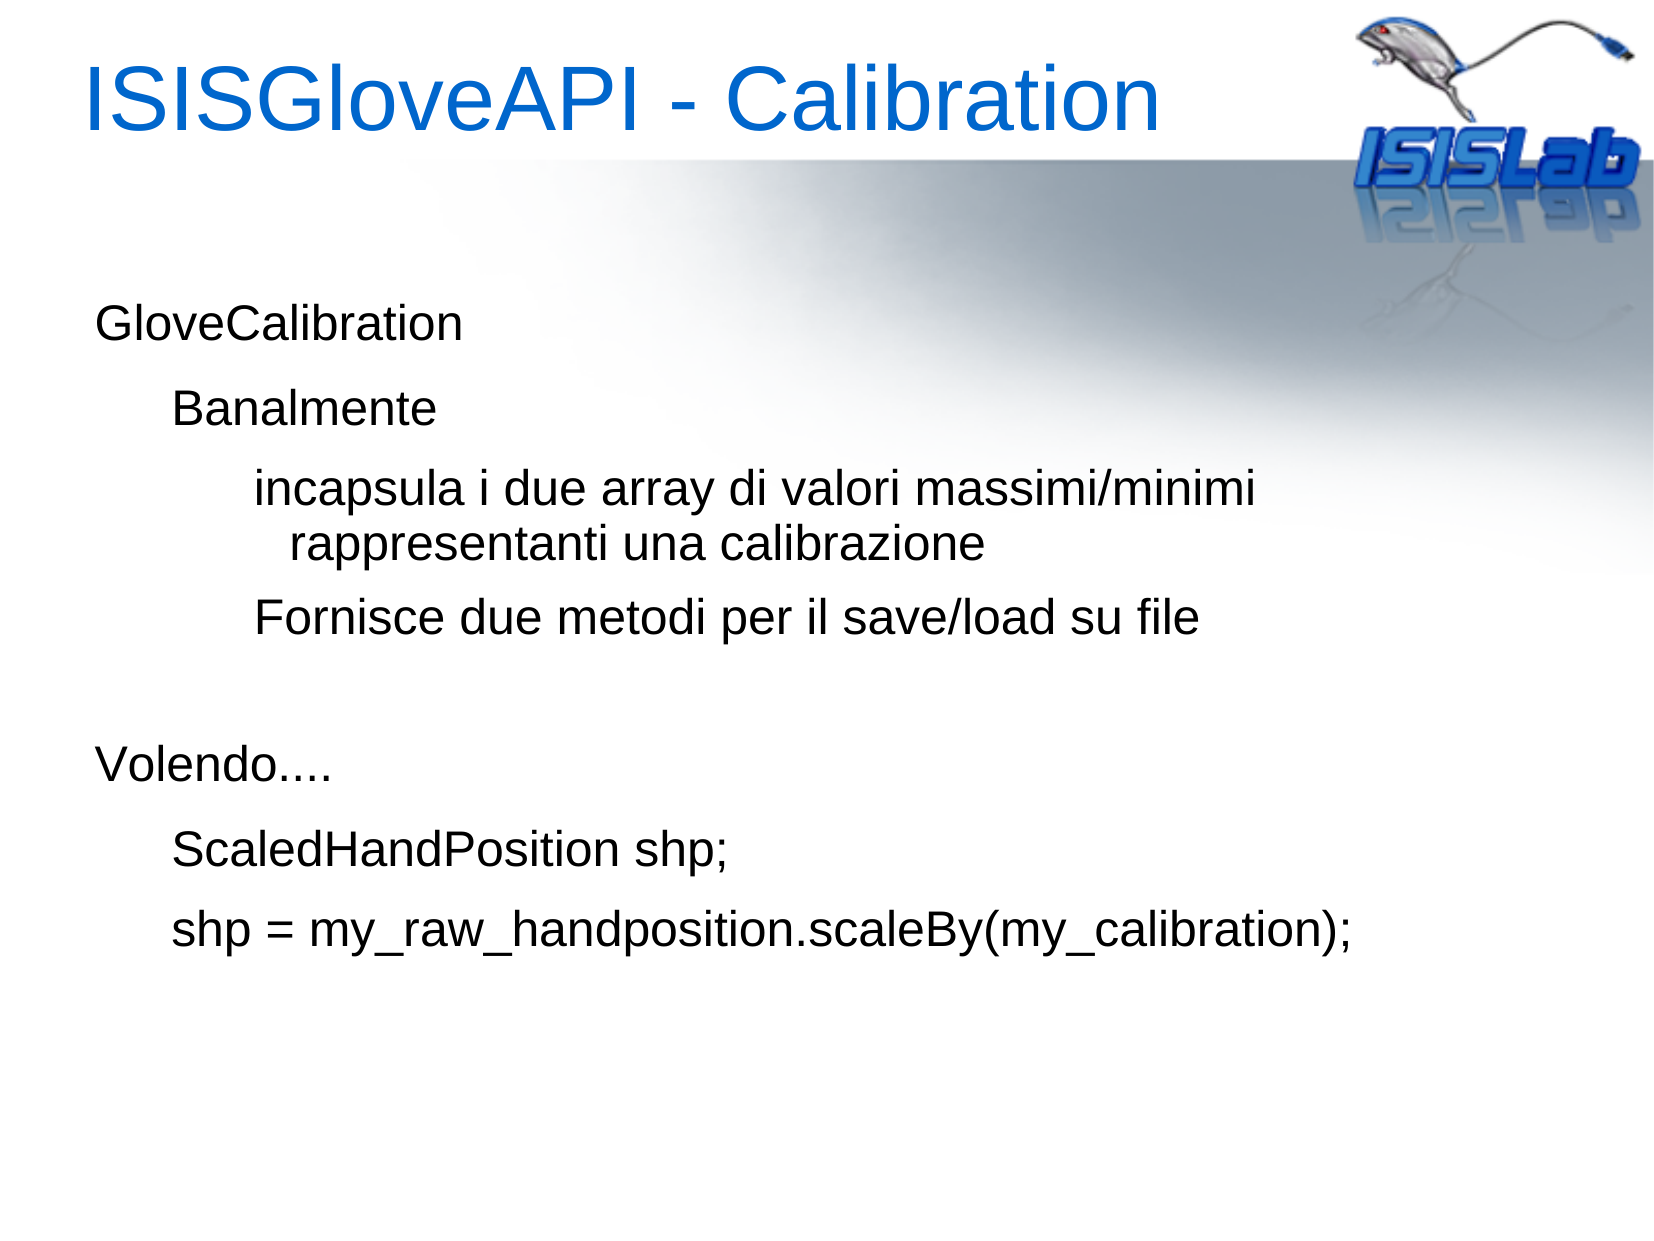

# ISISGloveAPI - Calibration
GloveCalibration
Banalmente
incapsula i due array di valori massimi/minimi rappresentanti una calibrazione
Fornisce due metodi per il save/load su file
Volendo....
ScaledHandPosition shp;
shp = my_raw_handposition.scaleBy(my_calibration);